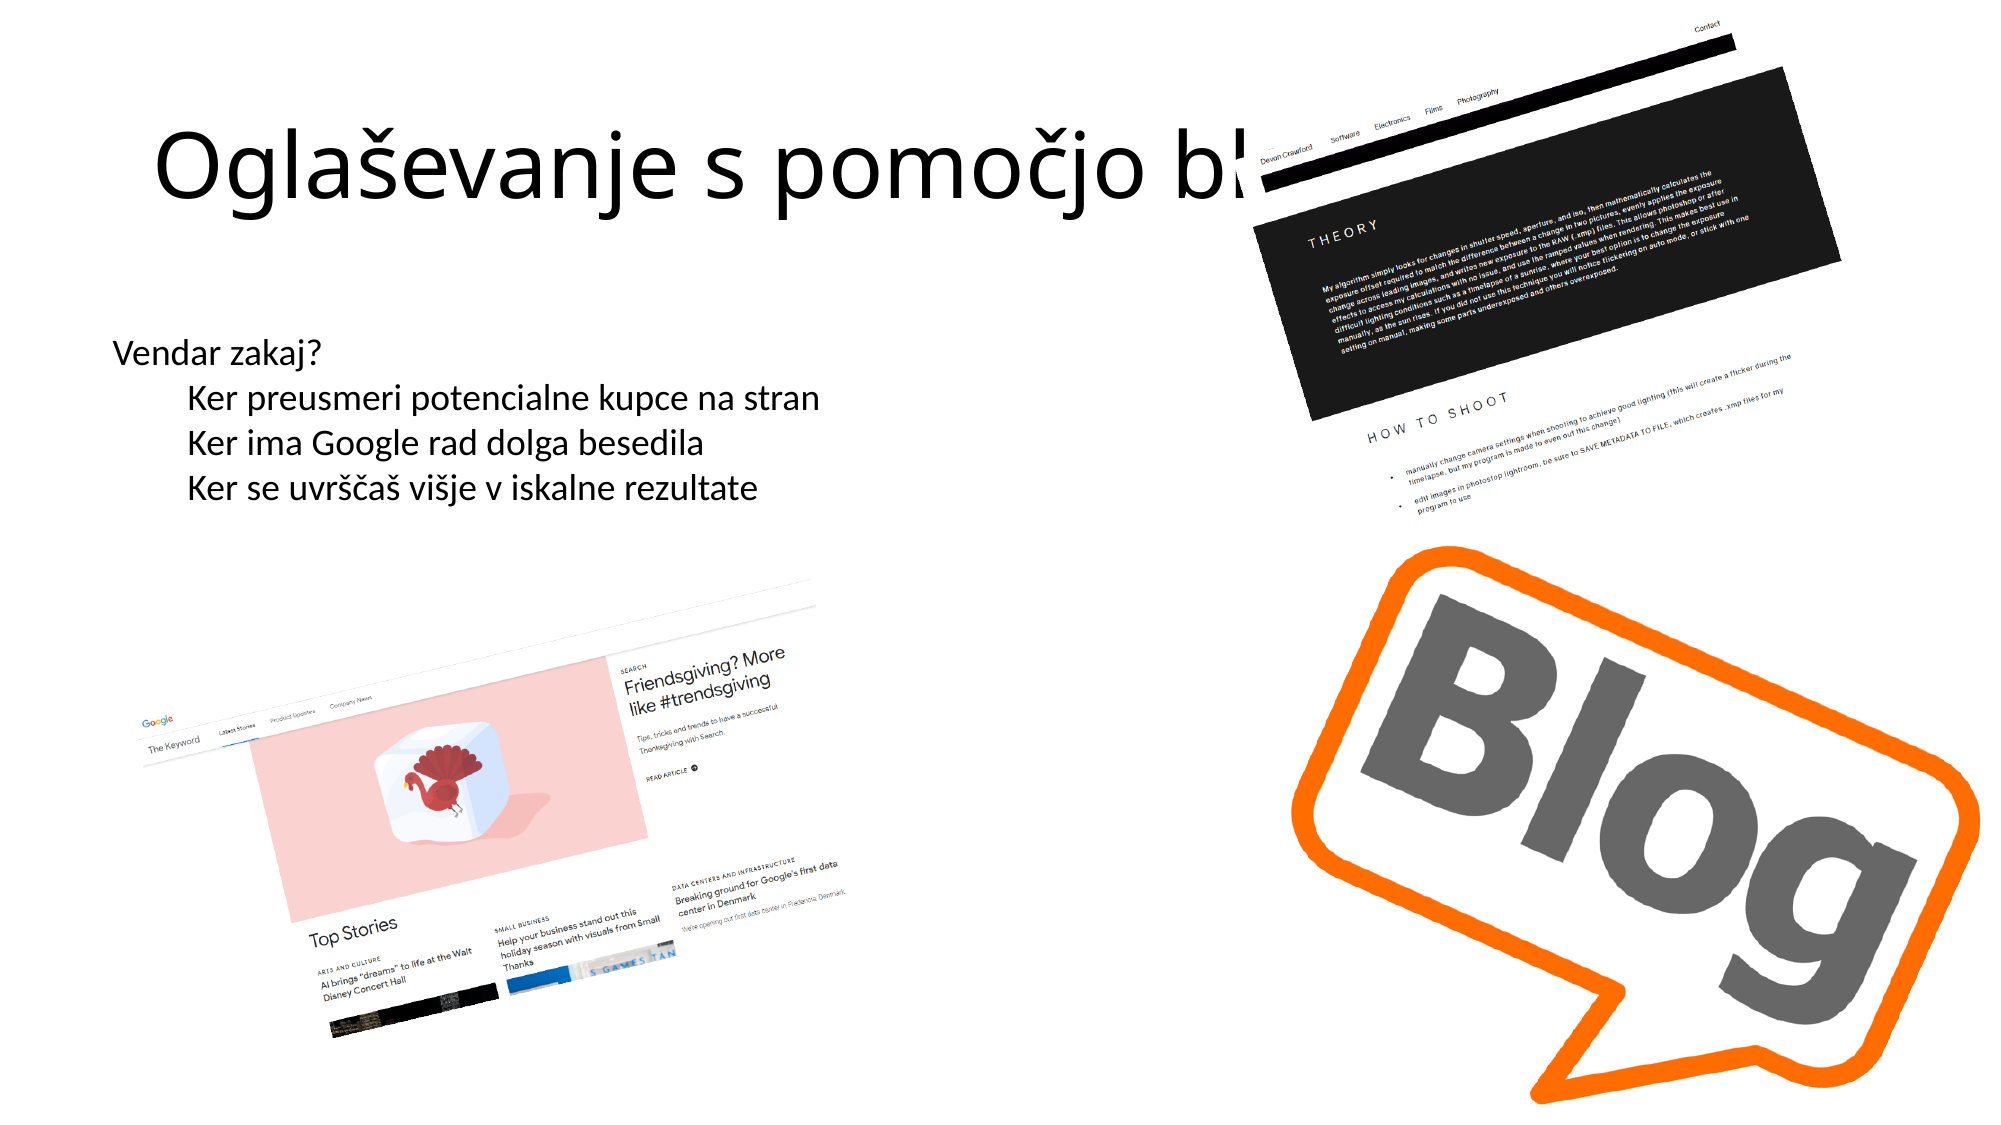

# Oglaševanje s pomočjo bloga
Vendar zakaj?
	Ker preusmeri potencialne kupce na stran
	Ker ima Google rad dolga besedila
	Ker se uvrščaš višje v iskalne rezultate